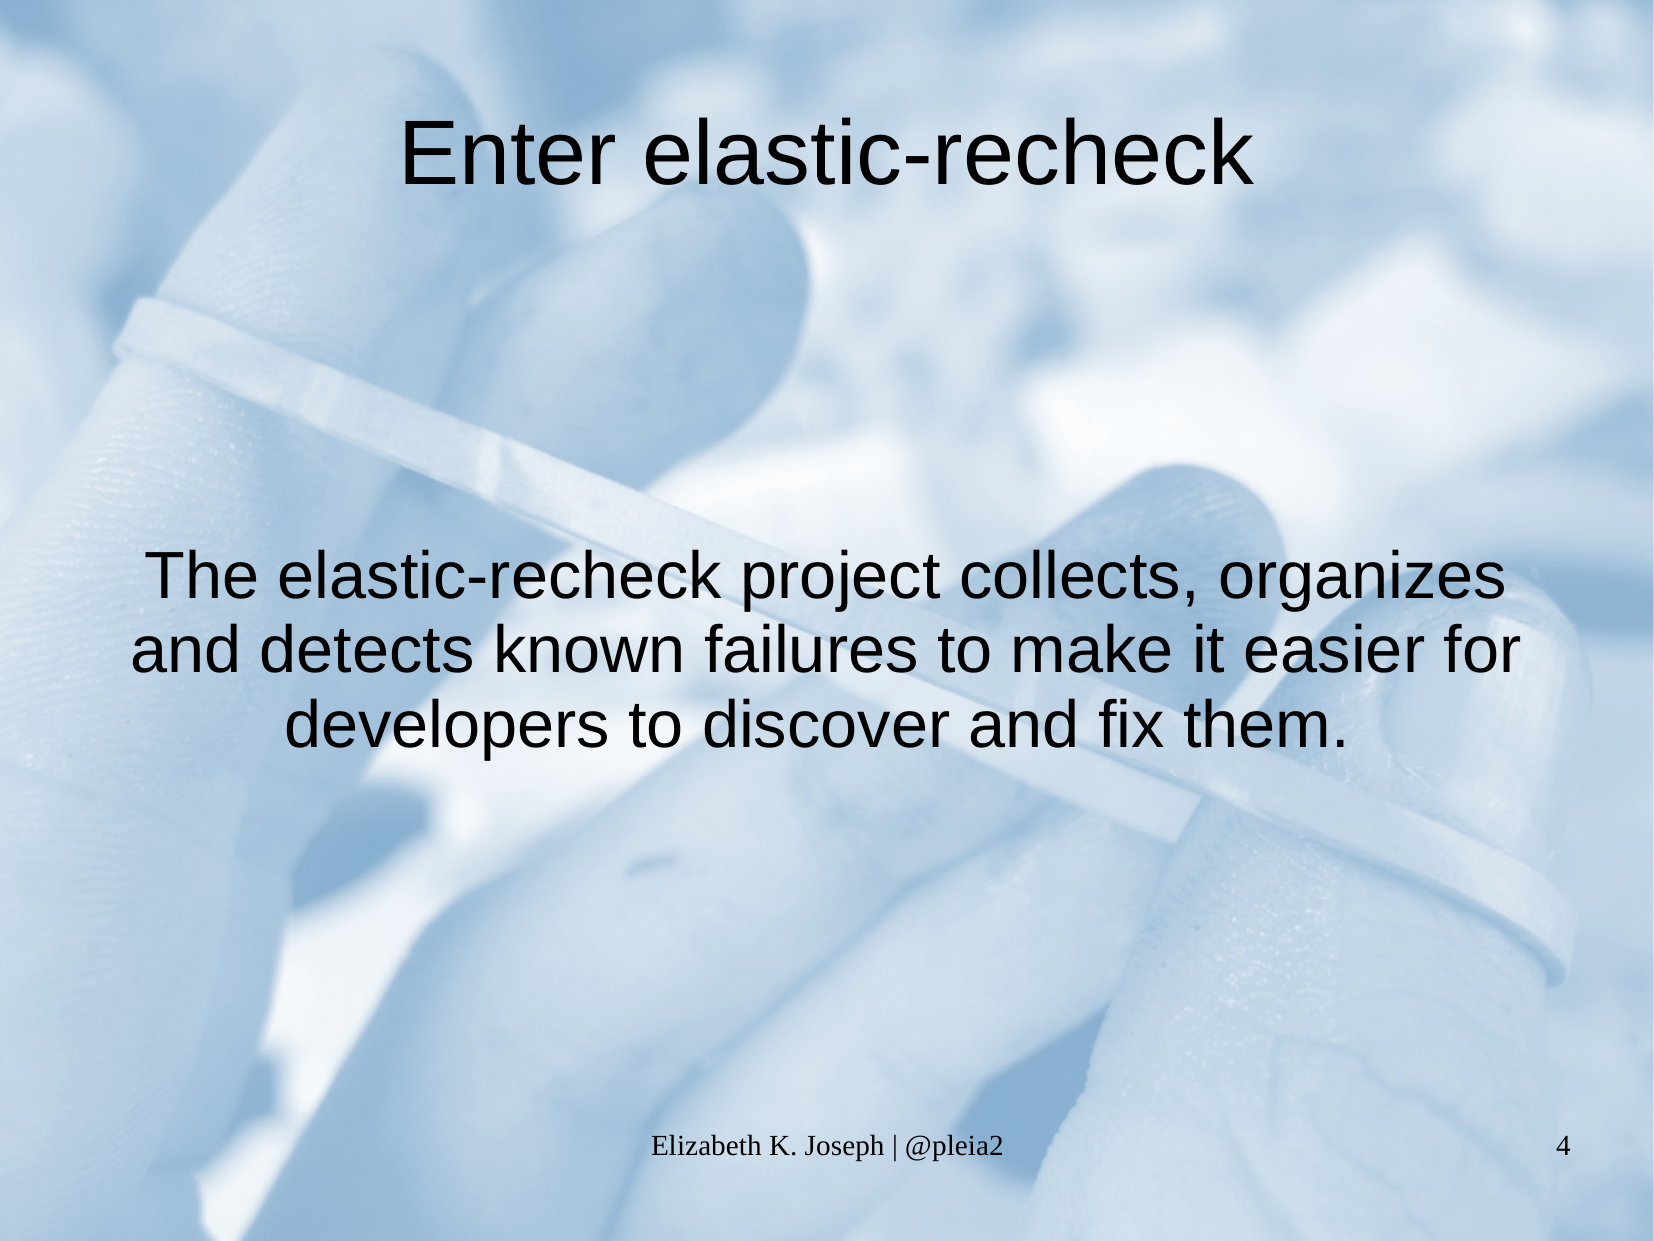

# Enter elastic-recheck
The elastic-recheck project collects, organizes and detects known failures to make it easier for developers to discover and fix them.
Elizabeth K. Joseph | @pleia2
4